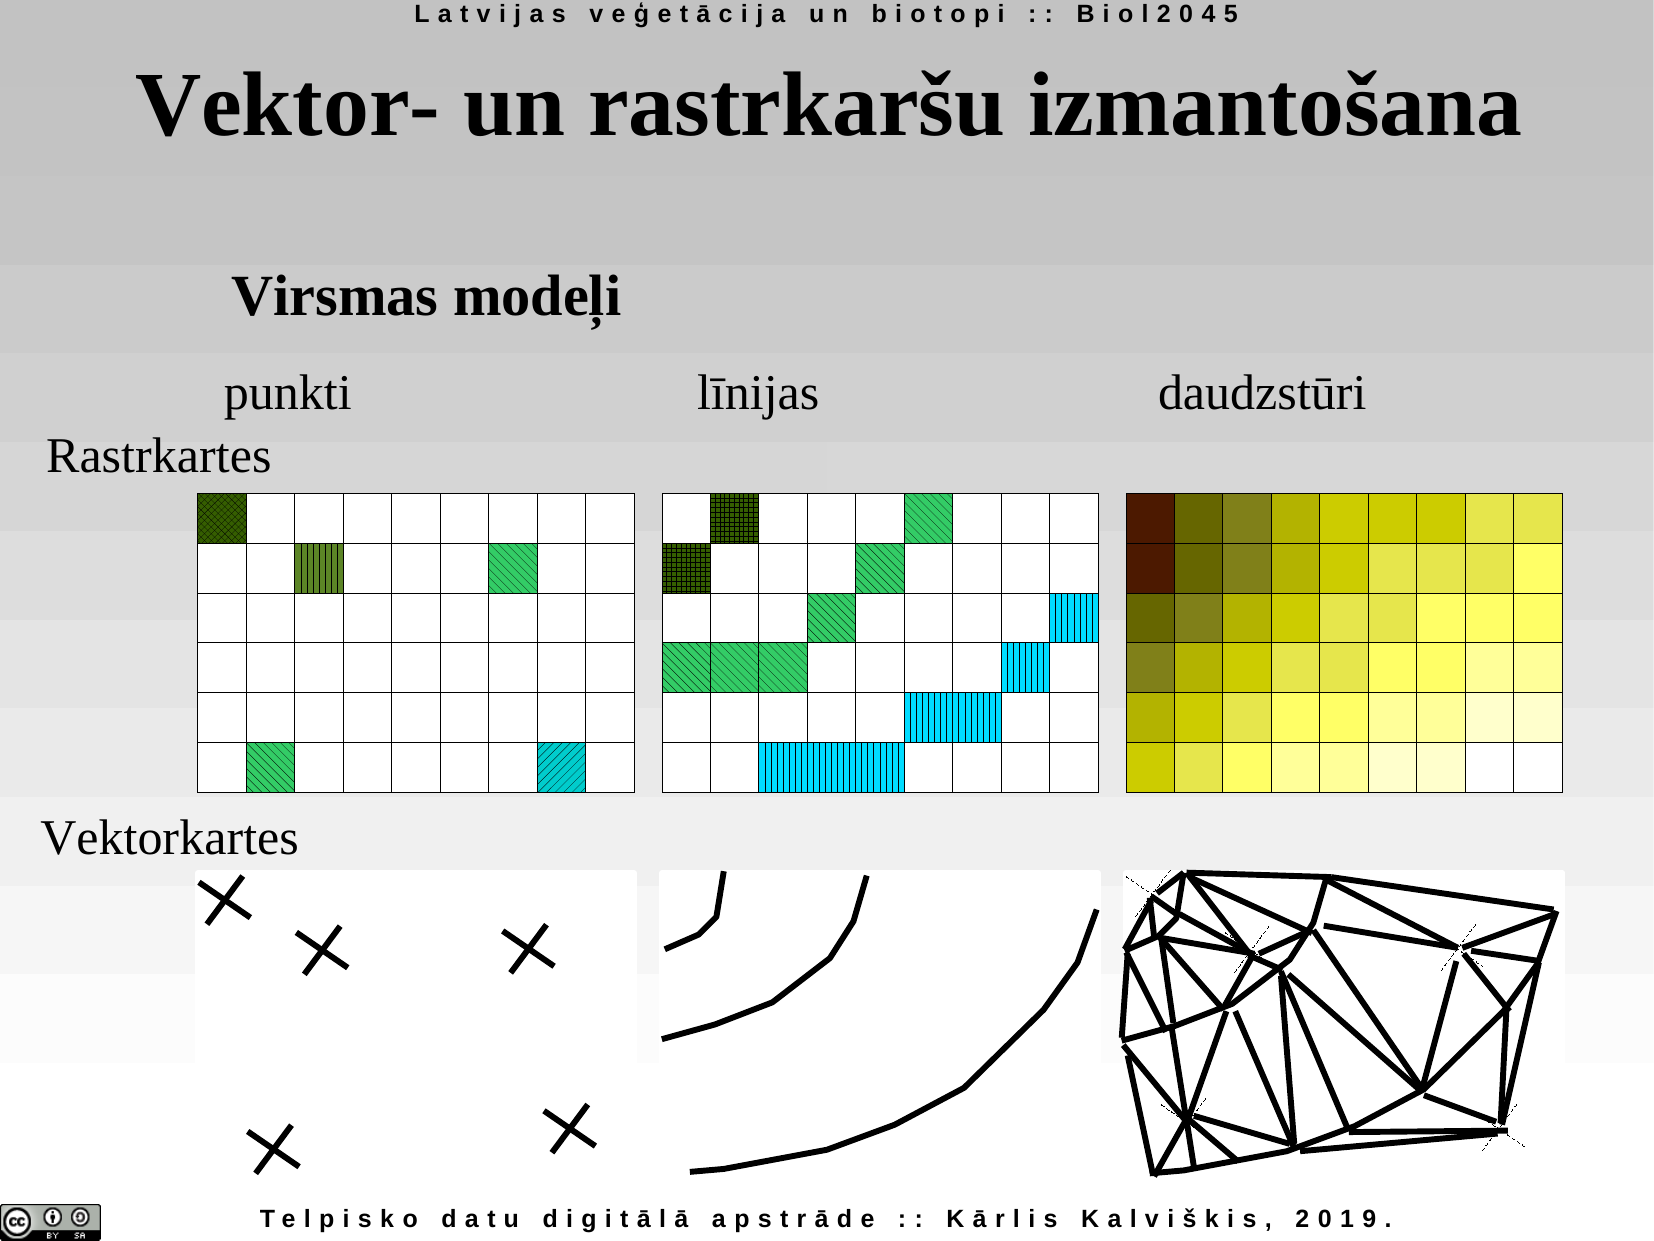

# Vektor- un rastrkaršu izmantošana
Virsmas modeļi
punkti
līnijas
daudzstūri
Rastrkartes
Vektorkartes